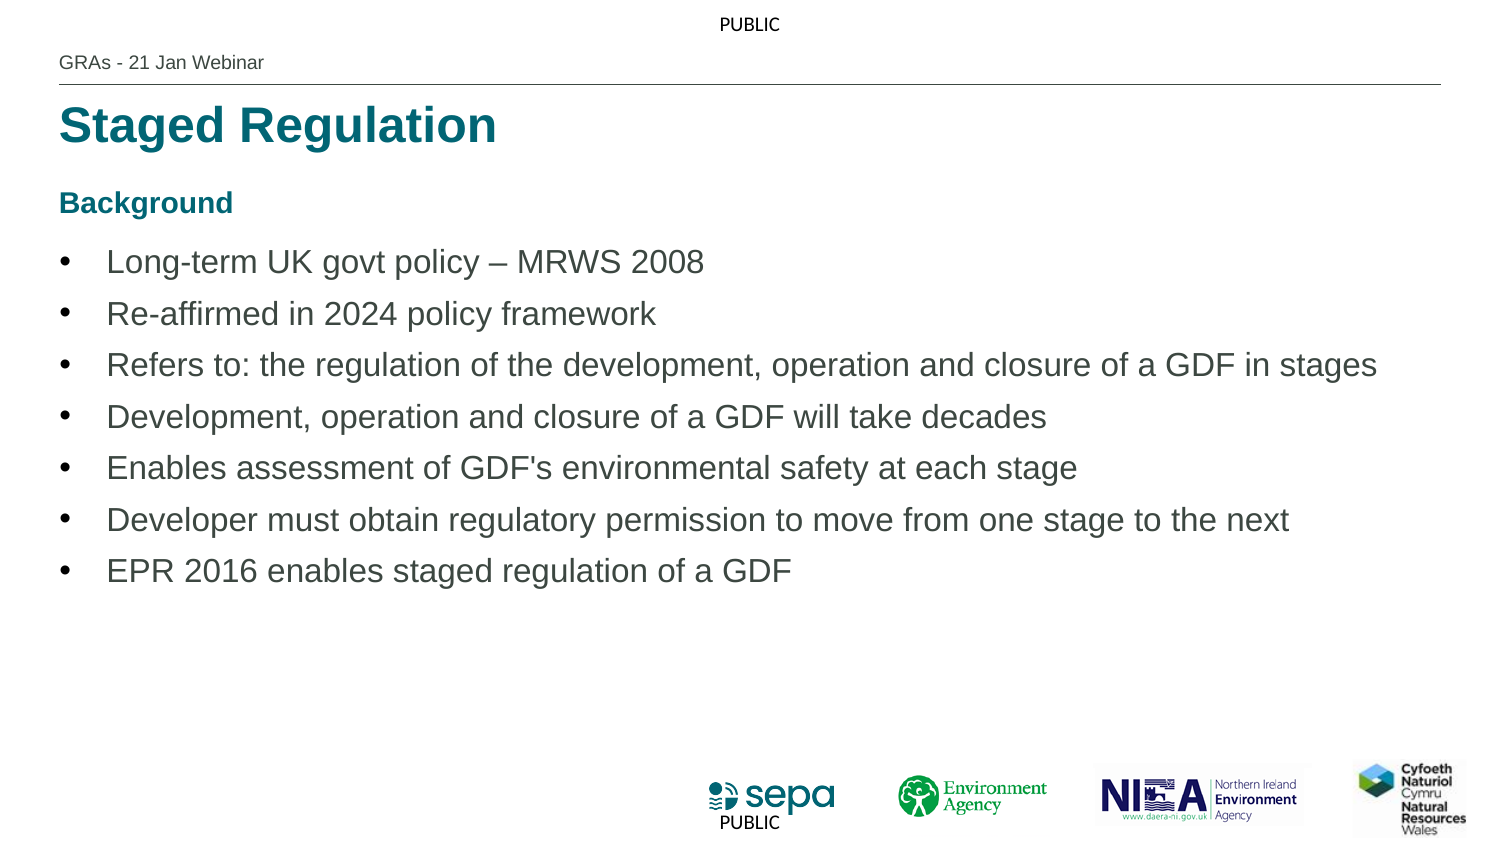

GRAs - 21 Jan Webinar
# Staged Regulation
Background
Long-term UK govt policy – MRWS 2008
Re-affirmed in 2024 policy framework
Refers to: the regulation of the development, operation and closure of a GDF in stages
Development, operation and closure of a GDF will take decades
Enables assessment of GDF's environmental safety at each stage
Developer must obtain regulatory permission to move from one stage to the next
EPR 2016 enables staged regulation of a GDF